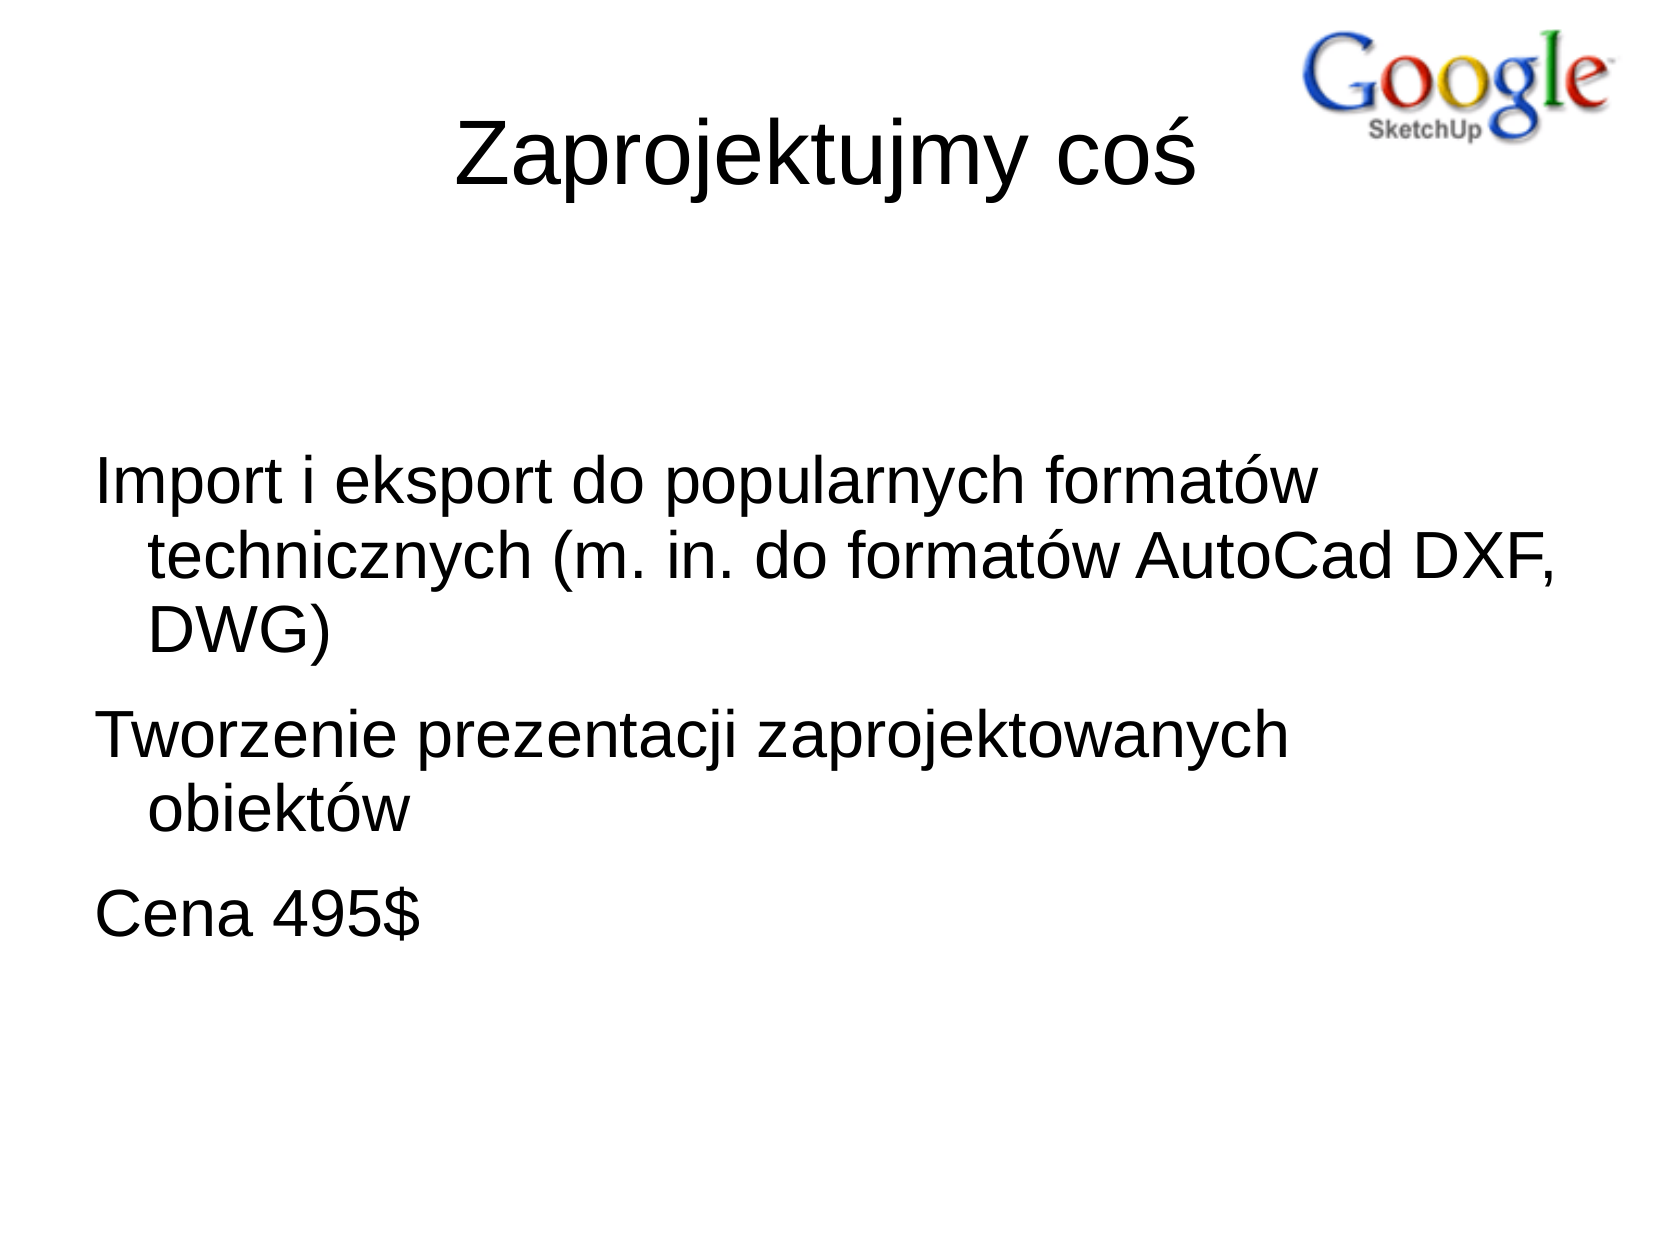

# Zaprojektujmy coś
Import i eksport do popularnych formatów technicznych (m. in. do formatów AutoCad DXF, DWG)
Tworzenie prezentacji zaprojektowanych obiektów
Cena 495$